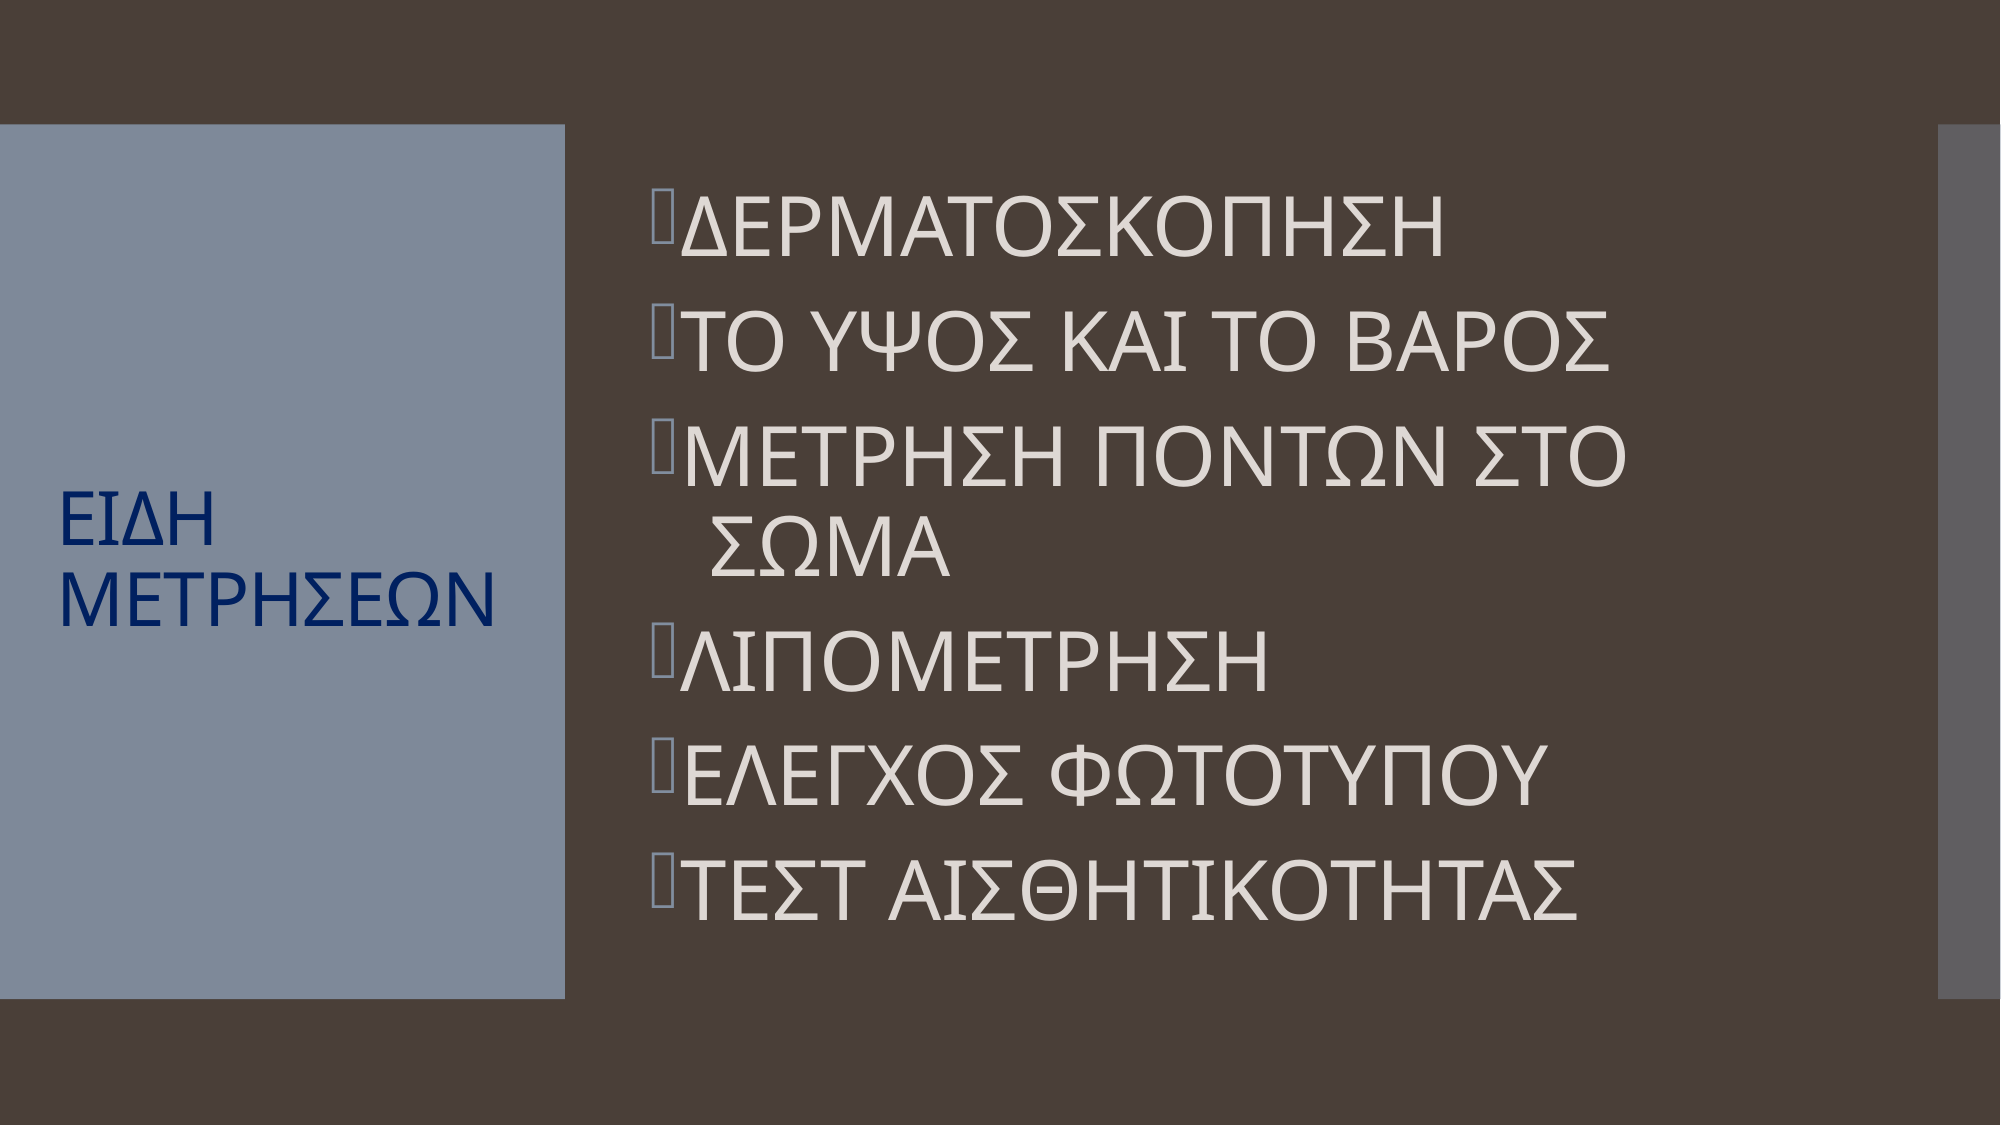

ΔΕΡΜΑΤΟΣΚΟΠΗΣΗ
ΤΟ ΥΨΟΣ ΚΑΙ ΤΟ ΒΑΡΟΣ
ΜΕΤΡΗΣΗ ΠΟΝΤΩΝ ΣΤΟ ΣΩΜΑ
ΛΙΠΟΜΕΤΡΗΣΗ
ΕΛΕΓΧΟΣ ΦΩΤΟΤΥΠΟΥ
ΤΕΣΤ ΑΙΣΘΗΤΙΚΟΤΗΤΑΣ
# ΕΙΔΗ ΜΕΤΡΗΣΕΩΝ